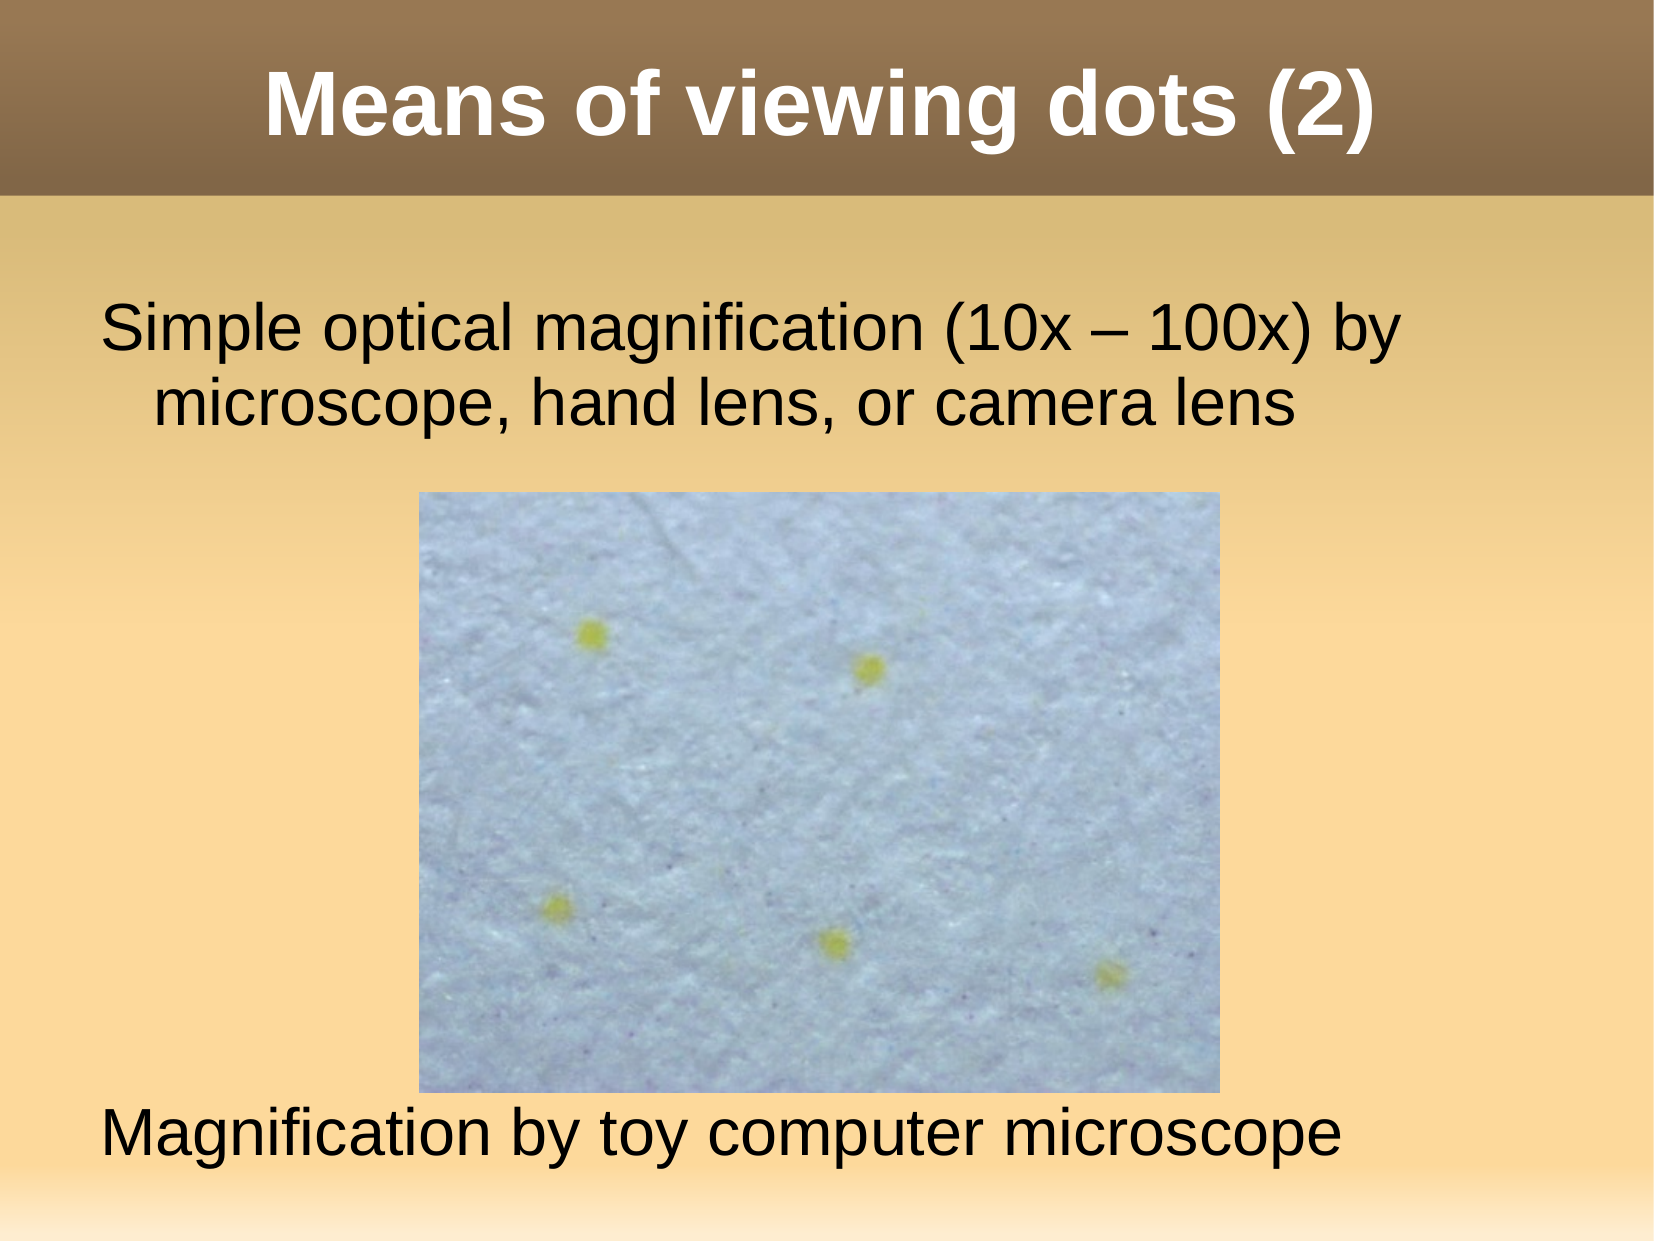

# Means of viewing dots (2)
Simple optical magnification (10x – 100x) by microscope, hand lens, or camera lens
Magnification by toy computer microscope